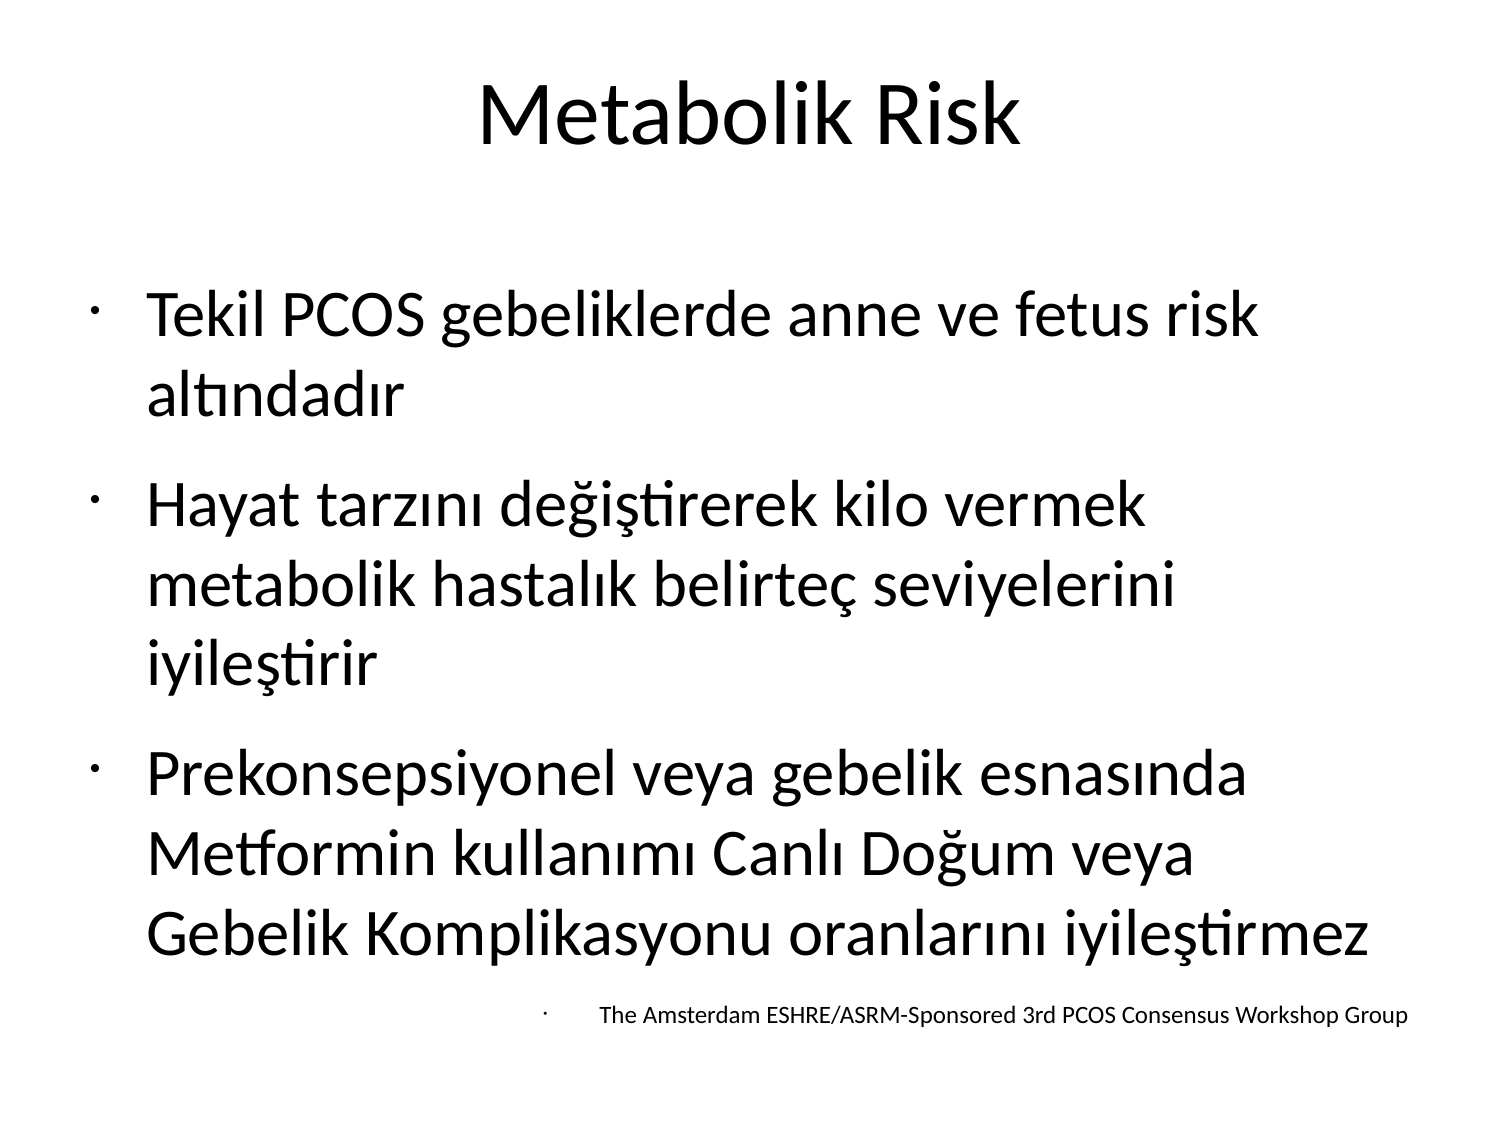

# Metabolik Risk
Tekil PCOS gebeliklerde anne ve fetus risk altındadır
Hayat tarzını değiştirerek kilo vermek metabolik hastalık belirteç seviyelerini iyileştirir
Prekonsepsiyonel veya gebelik esnasında Metformin kullanımı Canlı Doğum veya Gebelik Komplikasyonu oranlarını iyileştirmez
The Amsterdam ESHRE/ASRM-Sponsored 3rd PCOS Consensus Workshop Group